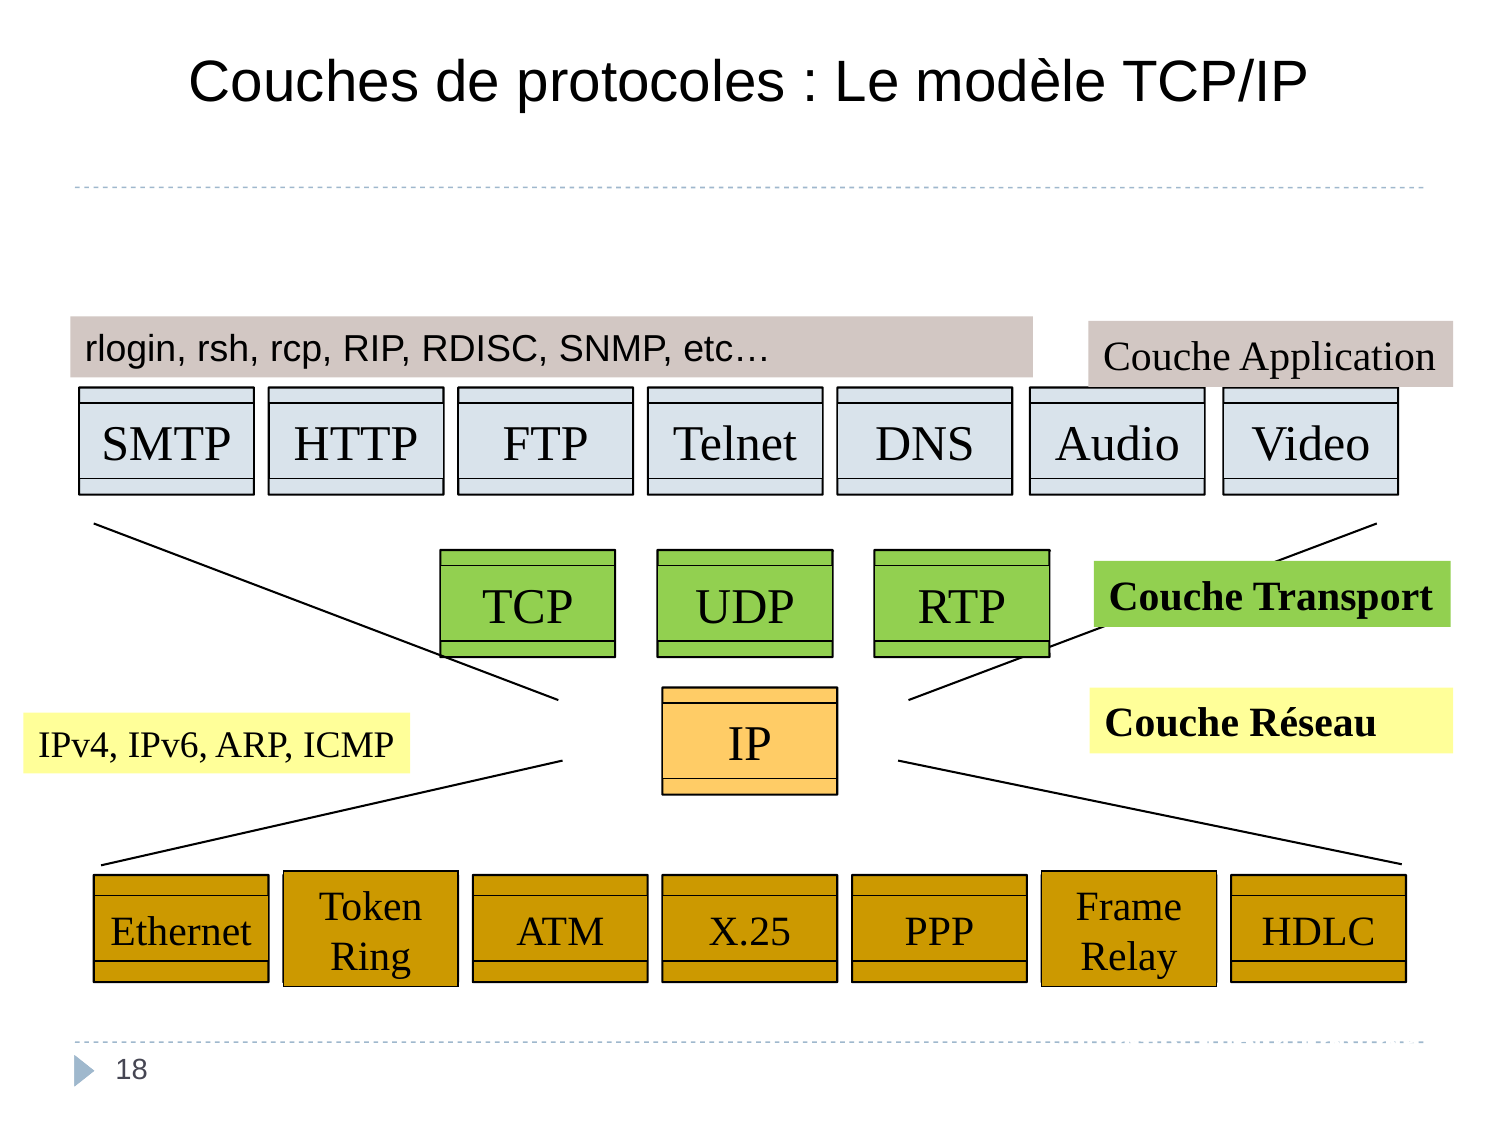

Couches de protocoles : Le modèle TCP/IP
rlogin, rsh, rcp, RIP, RDISC, SNMP, etc…
Couche Application
SMTP
HTTP
FTP
Telnet
DNS
Audio
Video
TCP
UDP
RTP
Couche Transport
IP
Couche Réseau
IPv4, IPv6, ARP, ICMP
Token Ring
Frame Relay
Ethernet
ATM
X.25
PPP
HDLC
Data link layer
16